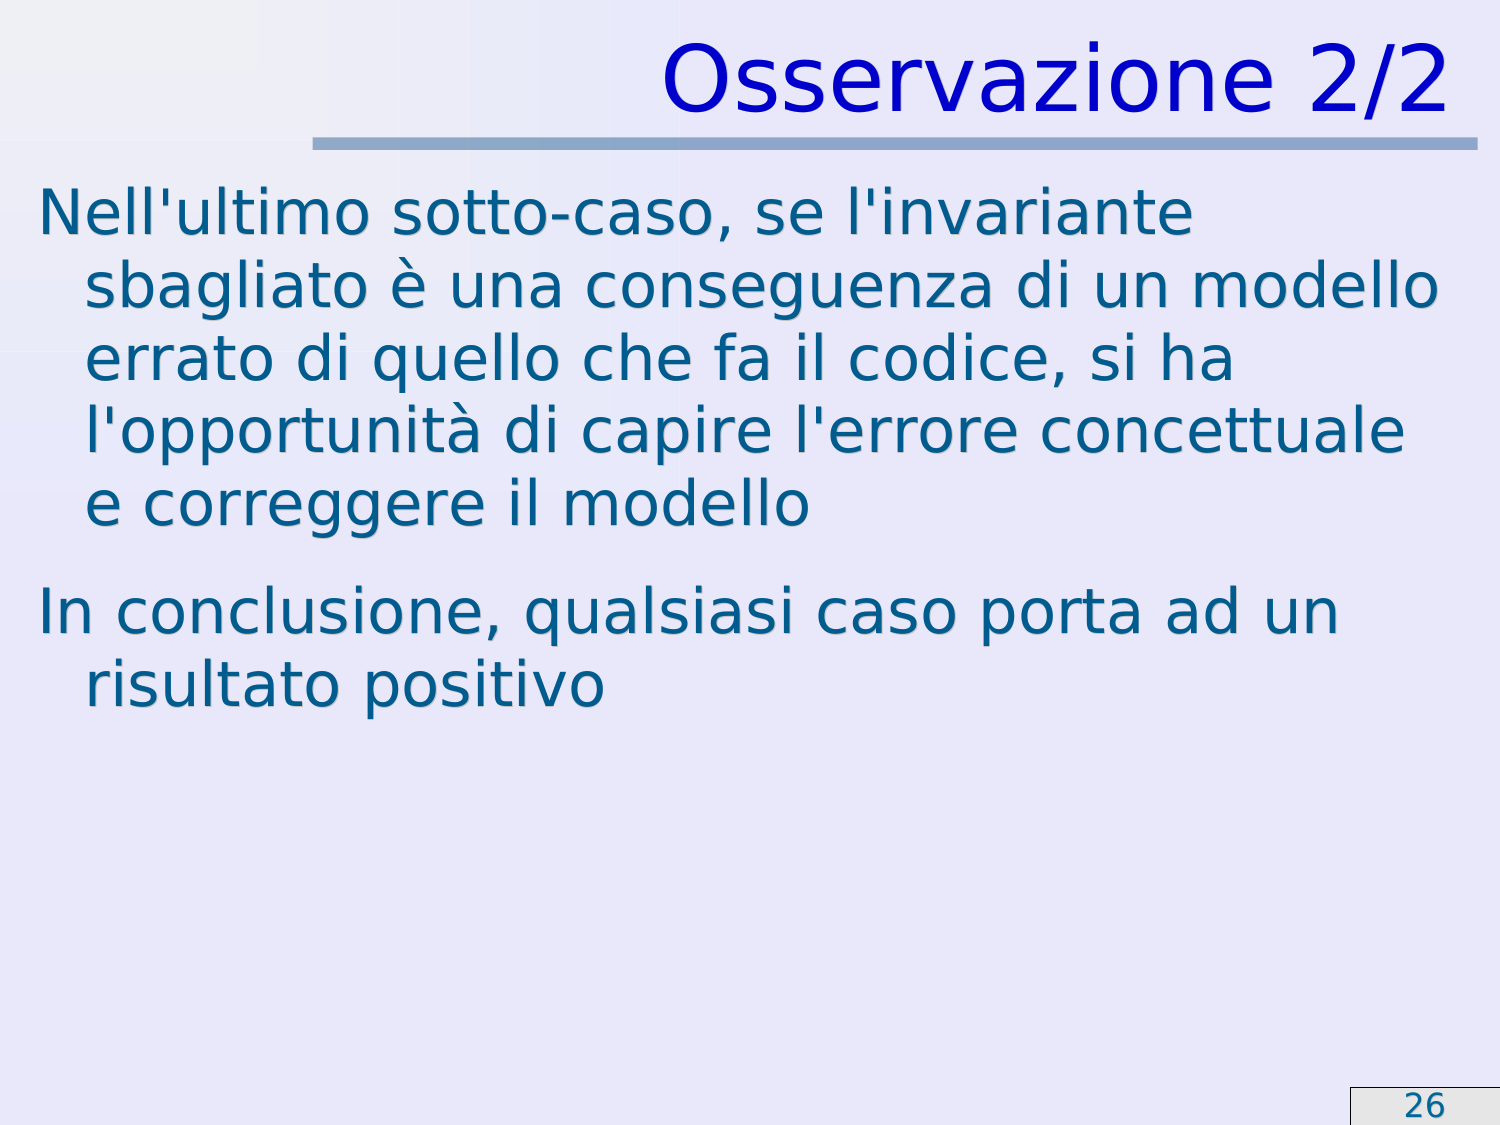

# Osservazione 2/2
Nell'ultimo sotto-caso, se l'invariante sbagliato è una conseguenza di un modello errato di quello che fa il codice, si ha l'opportunità di capire l'errore concettuale e correggere il modello
In conclusione, qualsiasi caso porta ad un risultato positivo